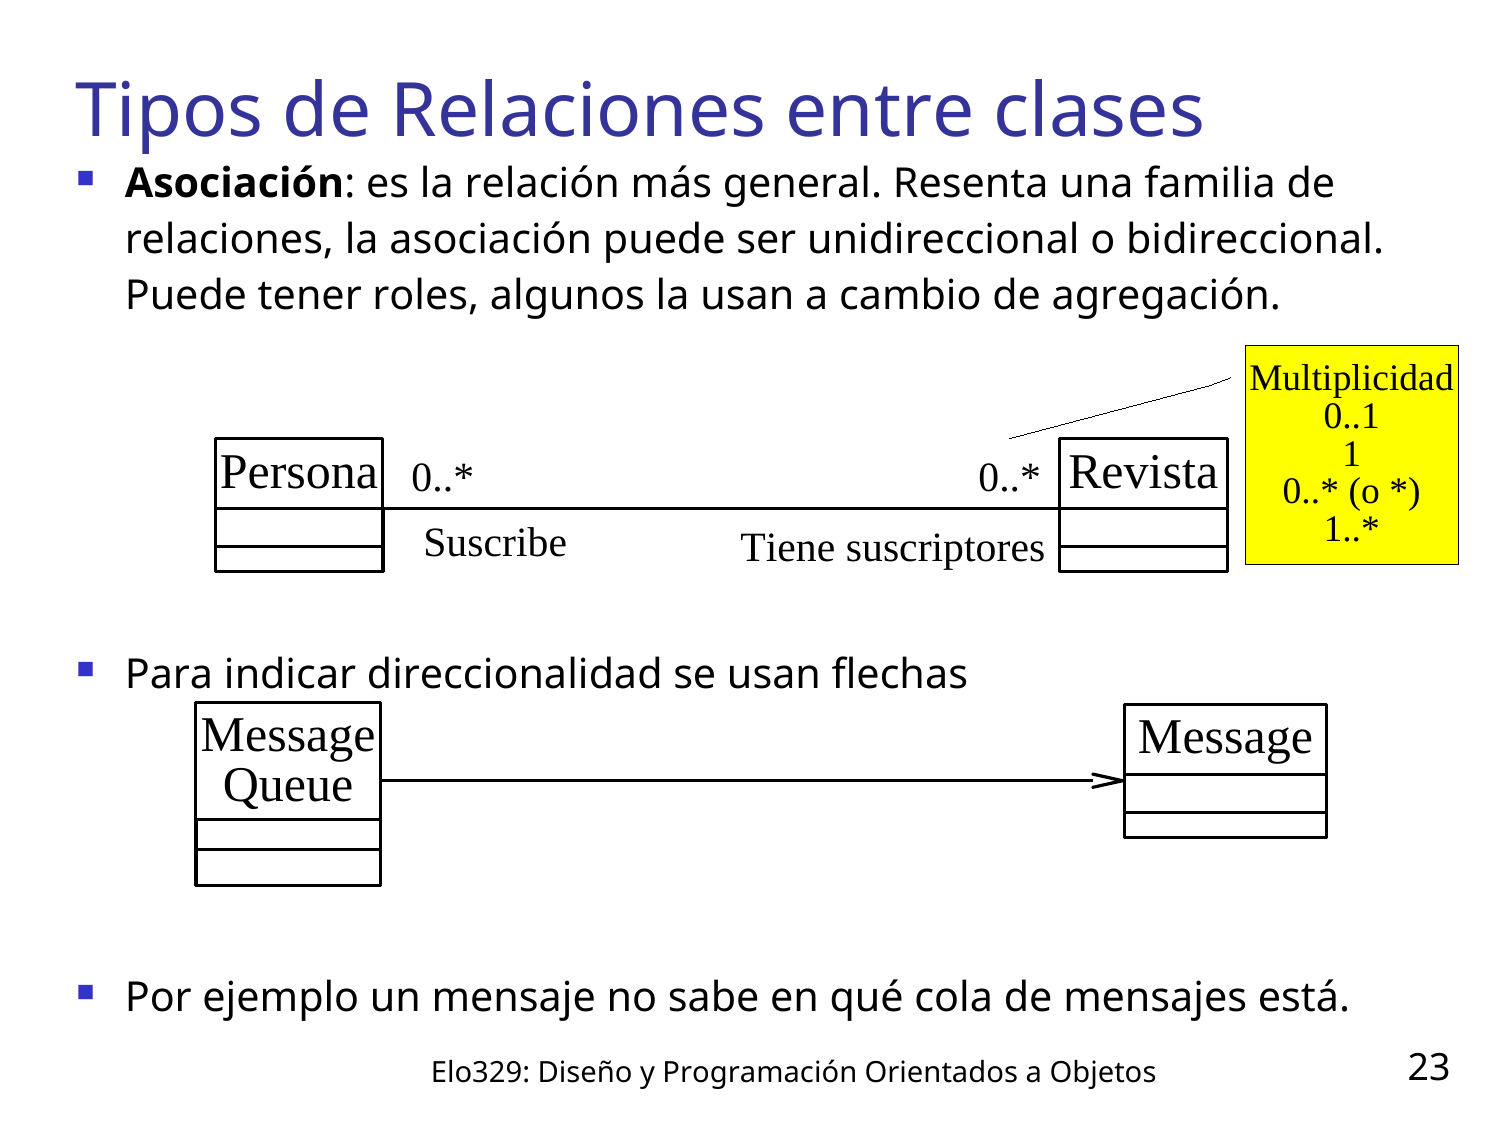

# Tipos de Relaciones entre clases
Asociación: es la relación más general. Resenta una familia de relaciones, la asociación puede ser unidireccional o bidireccional. Puede tener roles, algunos la usan a cambio de agregación.
Para indicar direccionalidad se usan flechas
Por ejemplo un mensaje no sabe en qué cola de mensajes está.
Multiplicidad
0..1
1
0..* (o *)
1..*
Persona
Revista
0..*
0..*
Suscribe
Tiene suscriptores
Message
Queue
Message
23